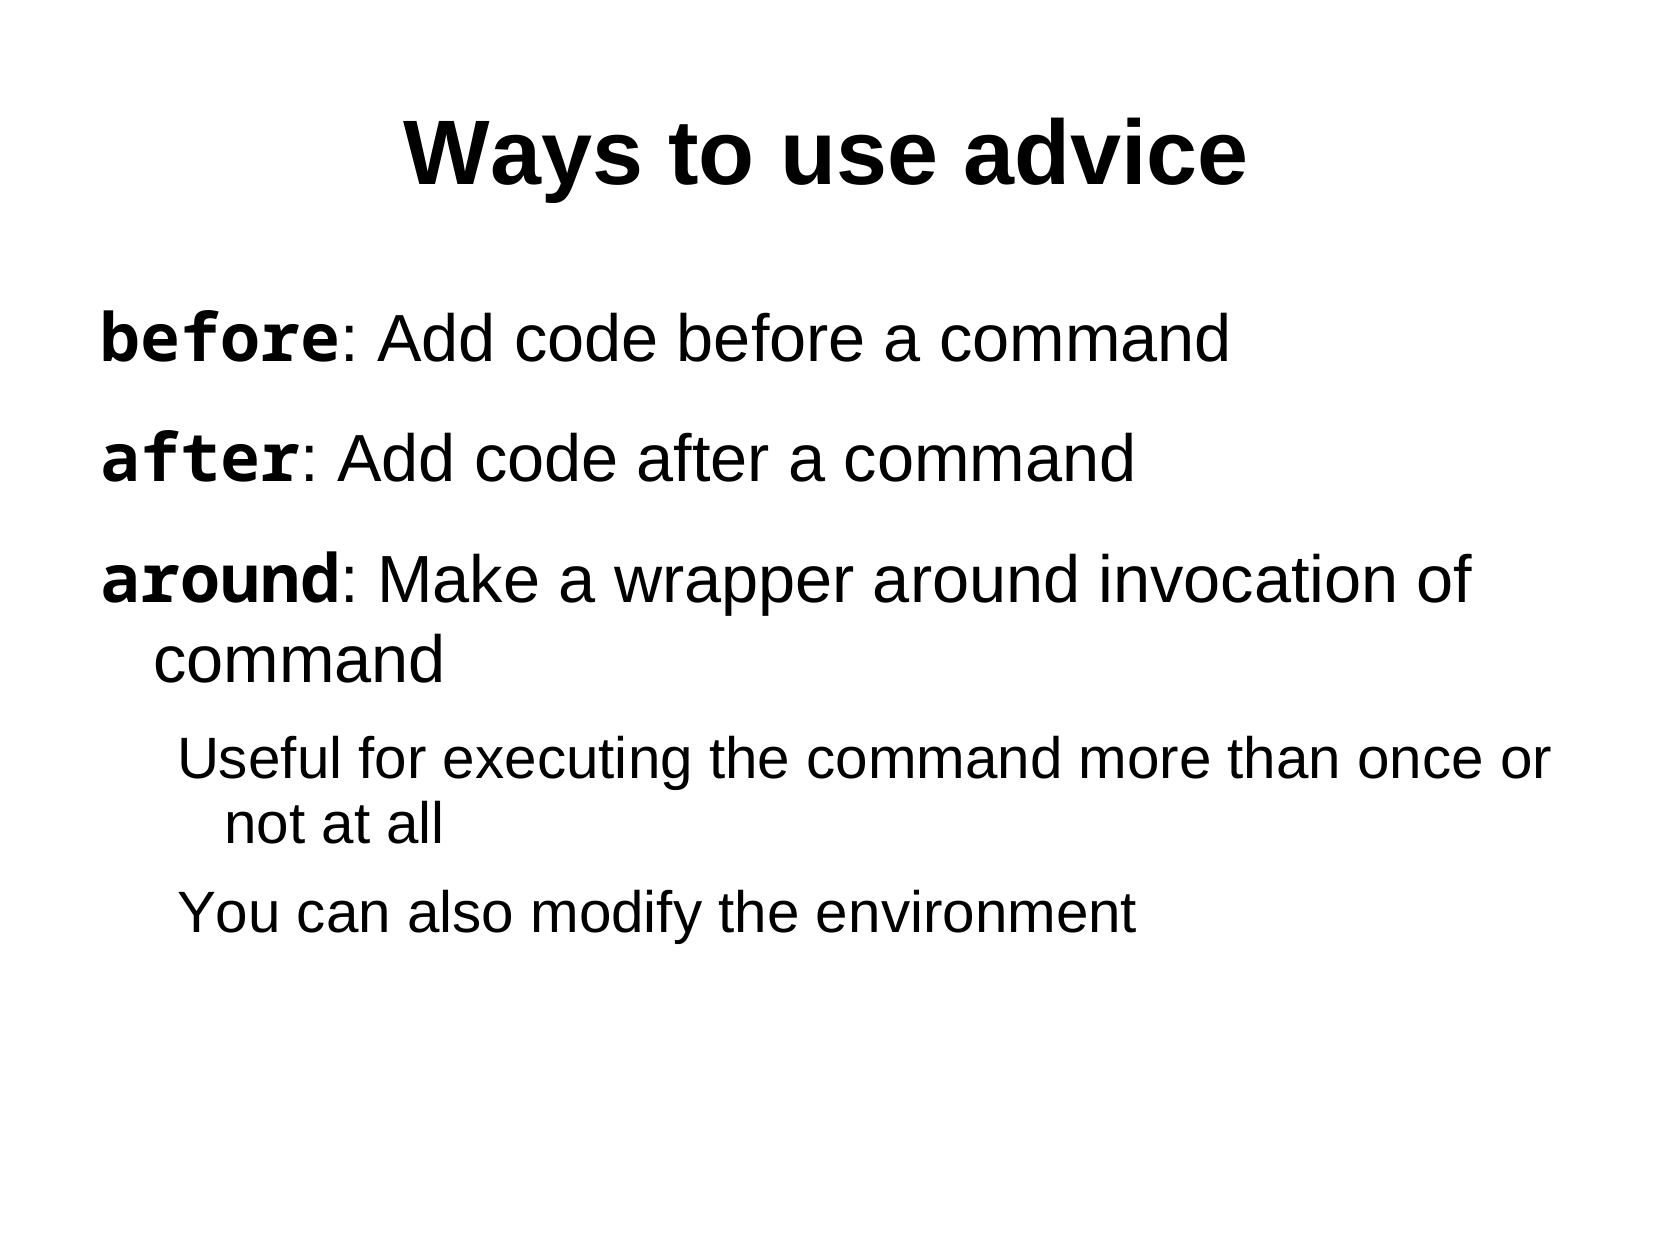

# Ways to use advice
before: Add code before a command
after: Add code after a command
around: Make a wrapper around invocation of command
Useful for executing the command more than once or not at all
You can also modify the environment